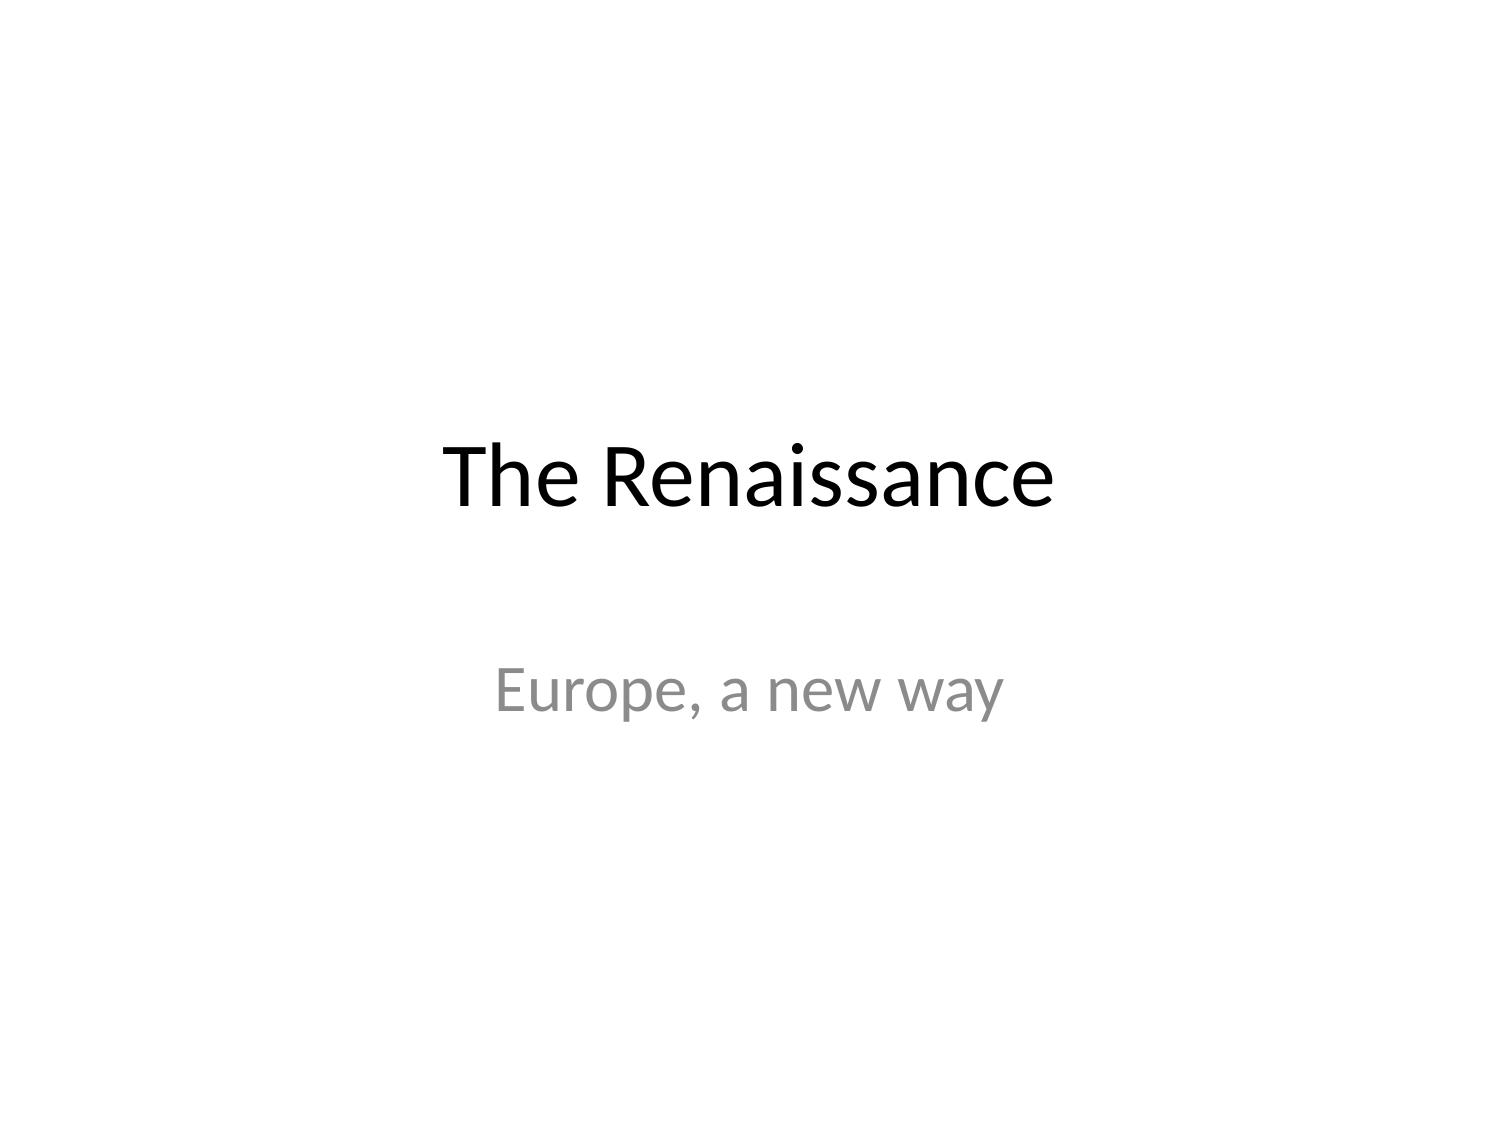

# The Renaissance
Europe, a new way